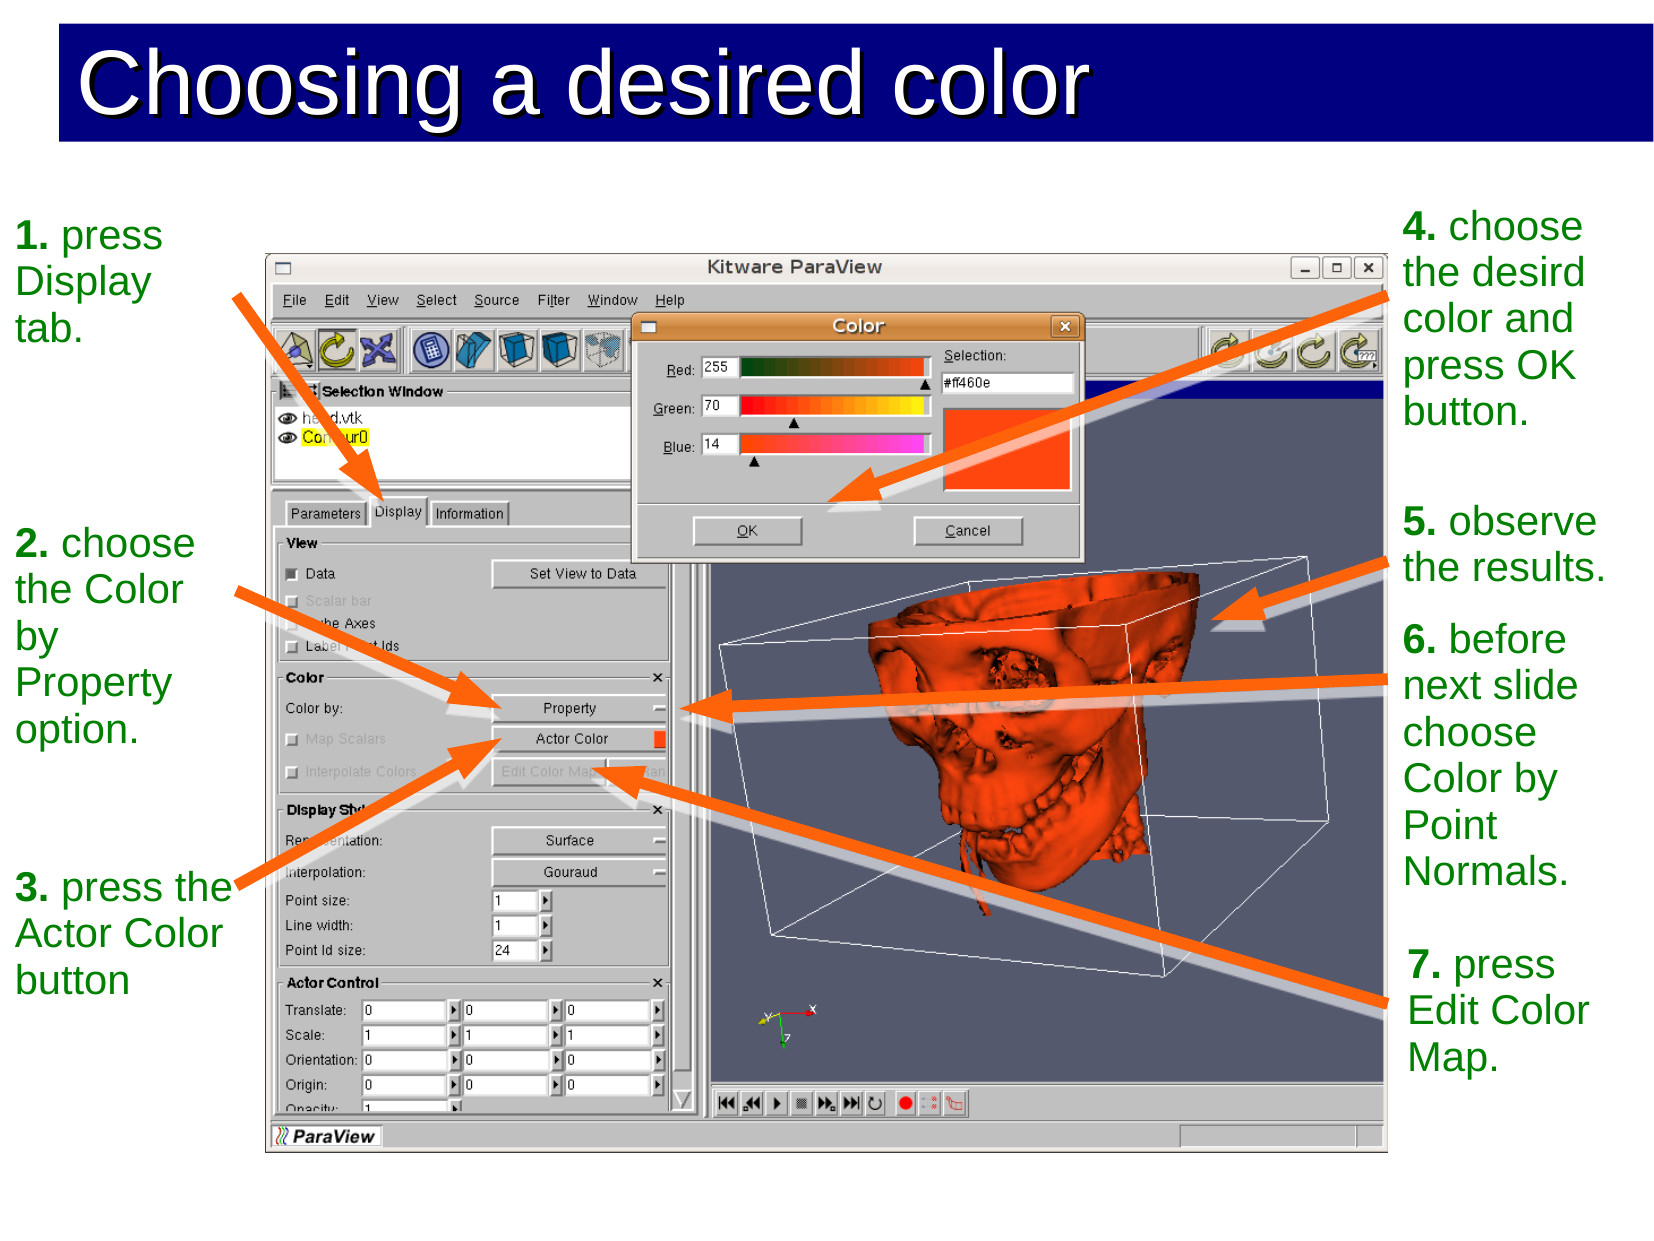

# Choosing a desired color
4. choose the desird color and press OK button.
1. press Display tab.
5. observe the results.
2. choose the Color by Property option.
6. before next slide choose Color by Point Normals.
3. press the Actor Color button
7. press Edit Color Map.